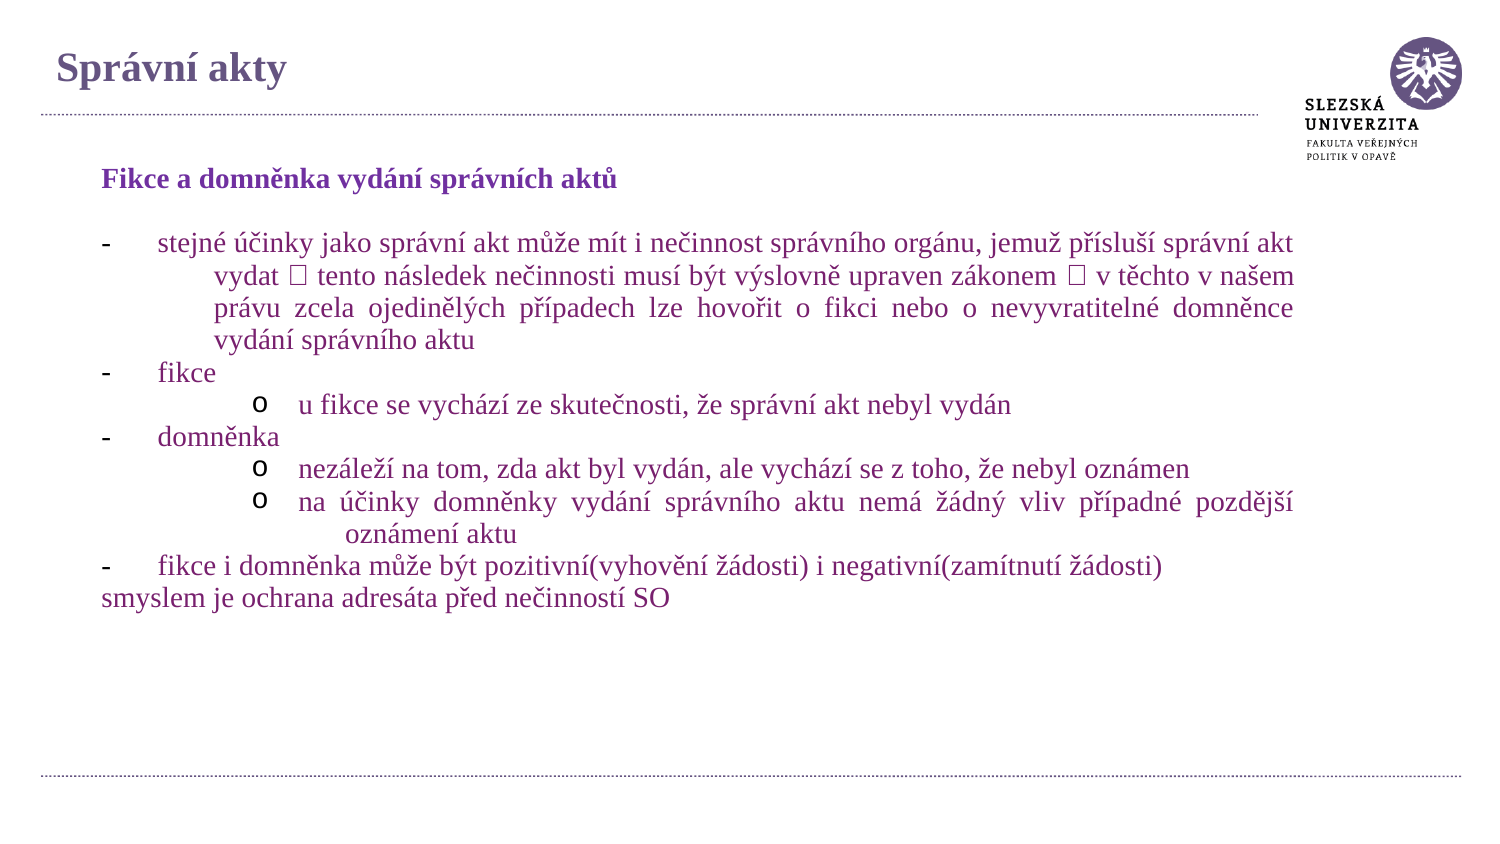

# Správní akty
Fikce a domněnka vydání správních aktů
stejné účinky jako správní akt může mít i nečinnost správního orgánu, jemuž přísluší správní akt vydat  tento následek nečinnosti musí být výslovně upraven zákonem  v těchto v našem právu zcela ojedinělých případech lze hovořit o fikci nebo o nevyvratitelné domněnce vydání správního aktu
fikce
u fikce se vychází ze skutečnosti, že správní akt nebyl vydán
domněnka
nezáleží na tom, zda akt byl vydán, ale vychází se z toho, že nebyl oznámen
na účinky domněnky vydání správního aktu nemá žádný vliv případné pozdější oznámení aktu
fikce i domněnka může být pozitivní(vyhovění žádosti) i negativní(zamítnutí žádosti)
smyslem je ochrana adresáta před nečinností SO